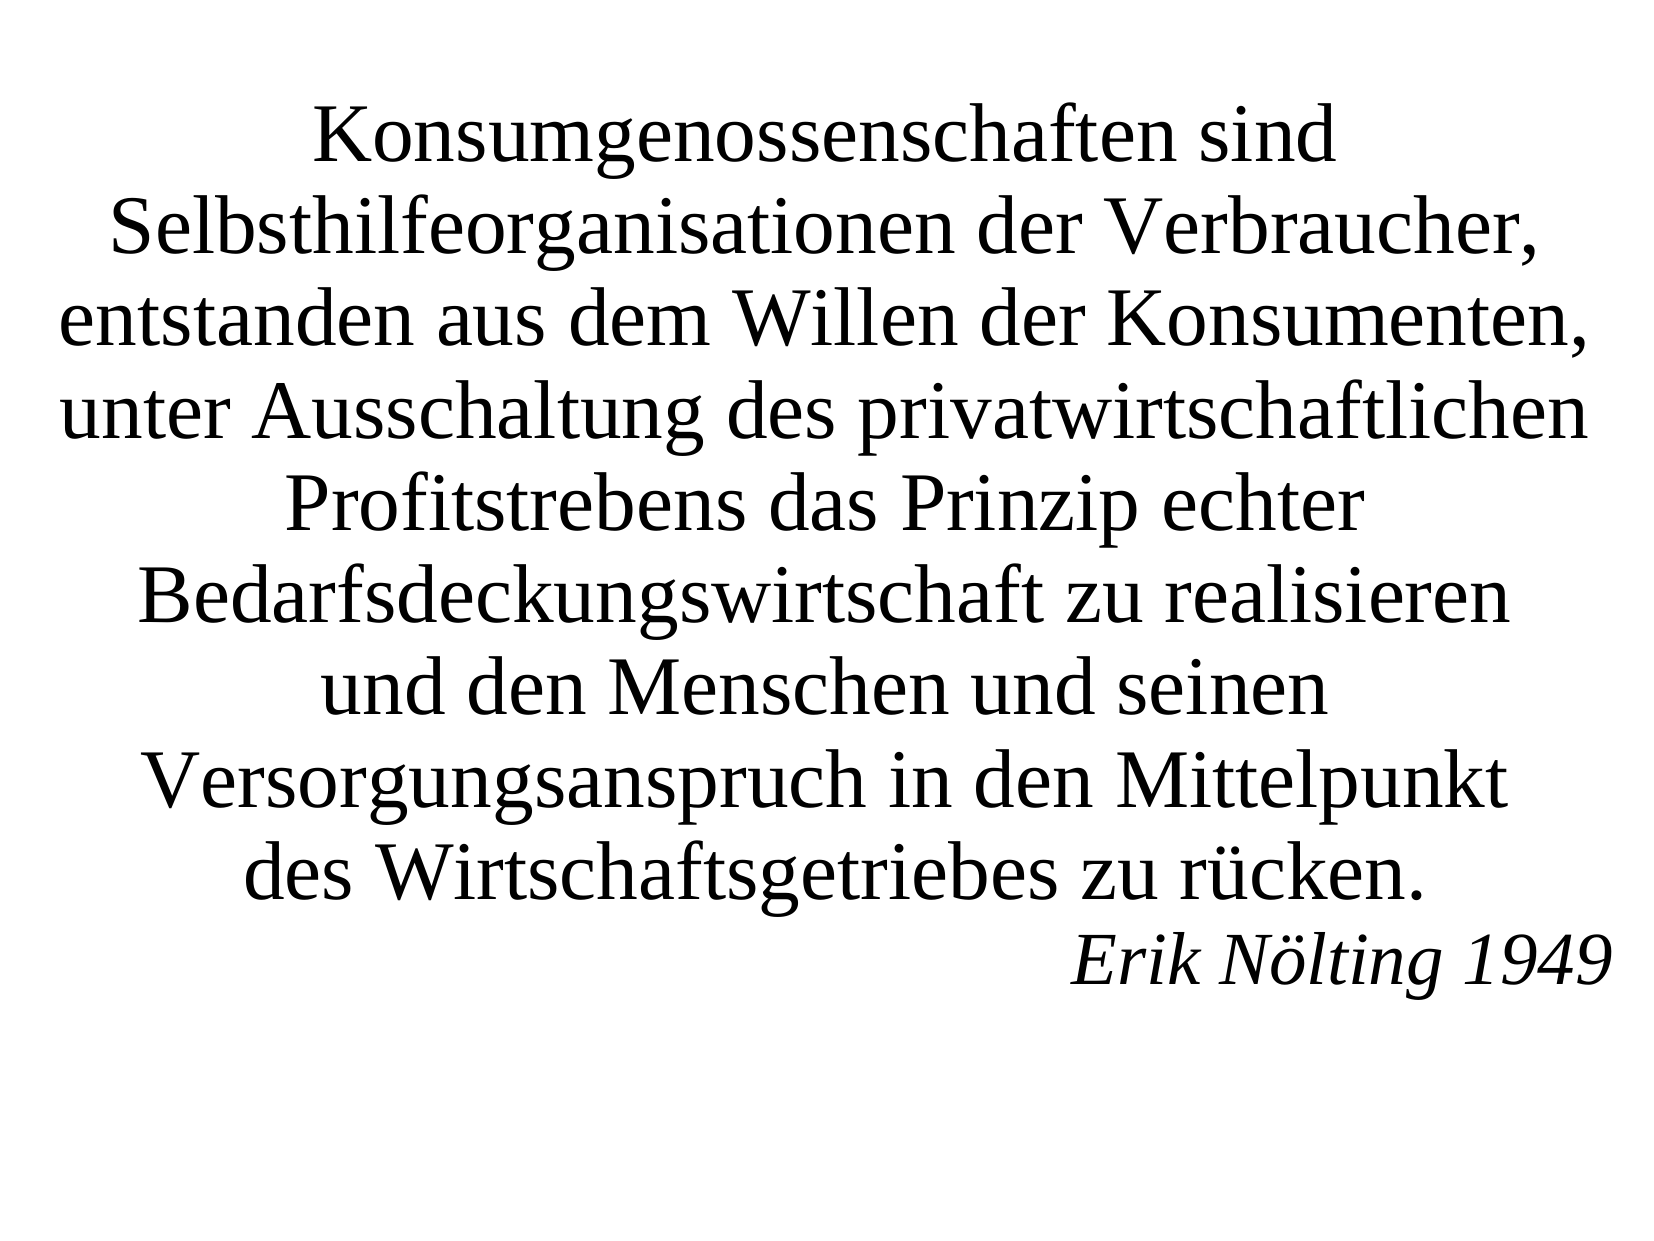

Konsumgenossenschaften sind
Selbsthilfeorganisationen der Verbraucher,
entstanden aus dem Willen der Konsumenten,
unter Ausschaltung des privatwirtschaftlichen
Profitstrebens das Prinzip echter
Bedarfsdeckungswirtschaft zu realisieren
und den Menschen und seinen
Versorgungsanspruch in den Mittelpunkt
des Wirtschaftsgetriebes zu rücken.
Erik Nölting 1949